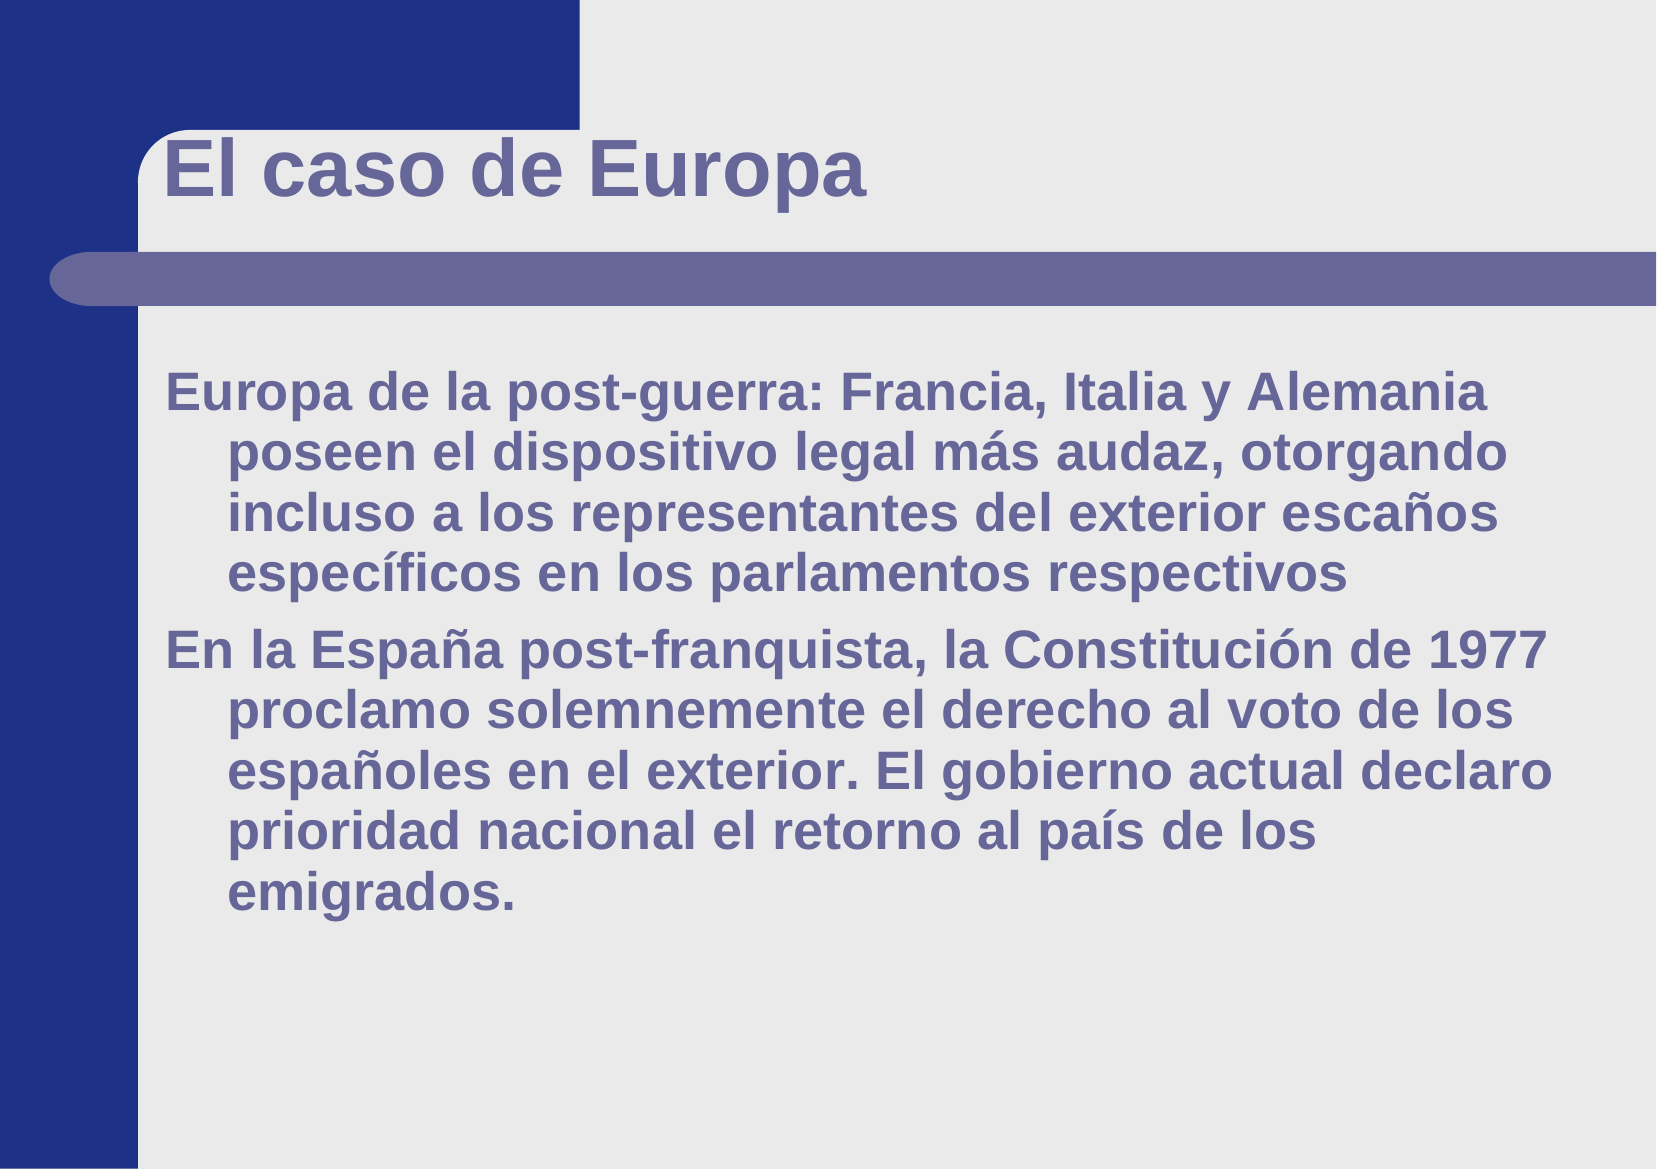

# El caso de Europa
Europa de la post-guerra: Francia, Italia y Alemania poseen el dispositivo legal más audaz, otorgando incluso a los representantes del exterior escaños específicos en los parlamentos respectivos
En la España post-franquista, la Constitución de 1977 proclamo solemnemente el derecho al voto de los españoles en el exterior. El gobierno actual declaro prioridad nacional el retorno al país de los emigrados.